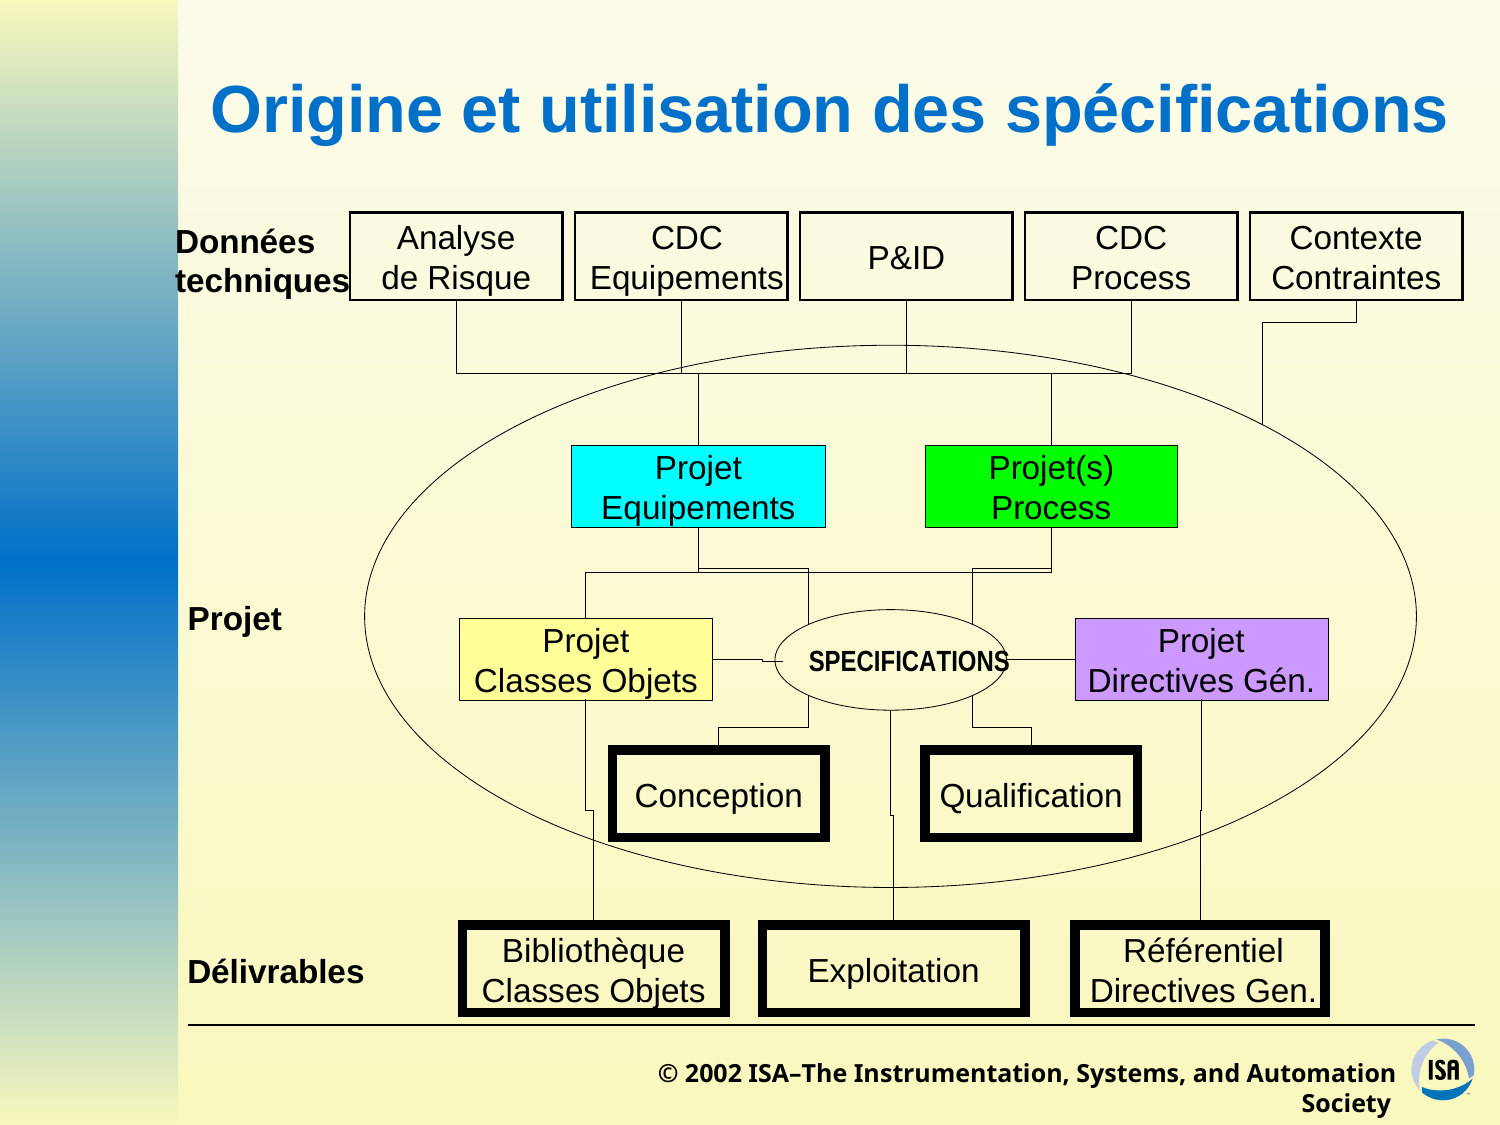

# Origine et utilisation des spécifications
Analyse
de Risque
CDC
Equipements
P&ID
CDC
Process
Contexte
Contraintes
Données
techniques
Projet
Equipements
Projet(s)
Process
Projet
SPECIFICATIONS
Projet
Classes Objets
Projet
Directives Gén.
Conception
Qualification
Bibliothèque
Classes Objets
Exploitation
Référentiel
Directives Gen.
Délivrables